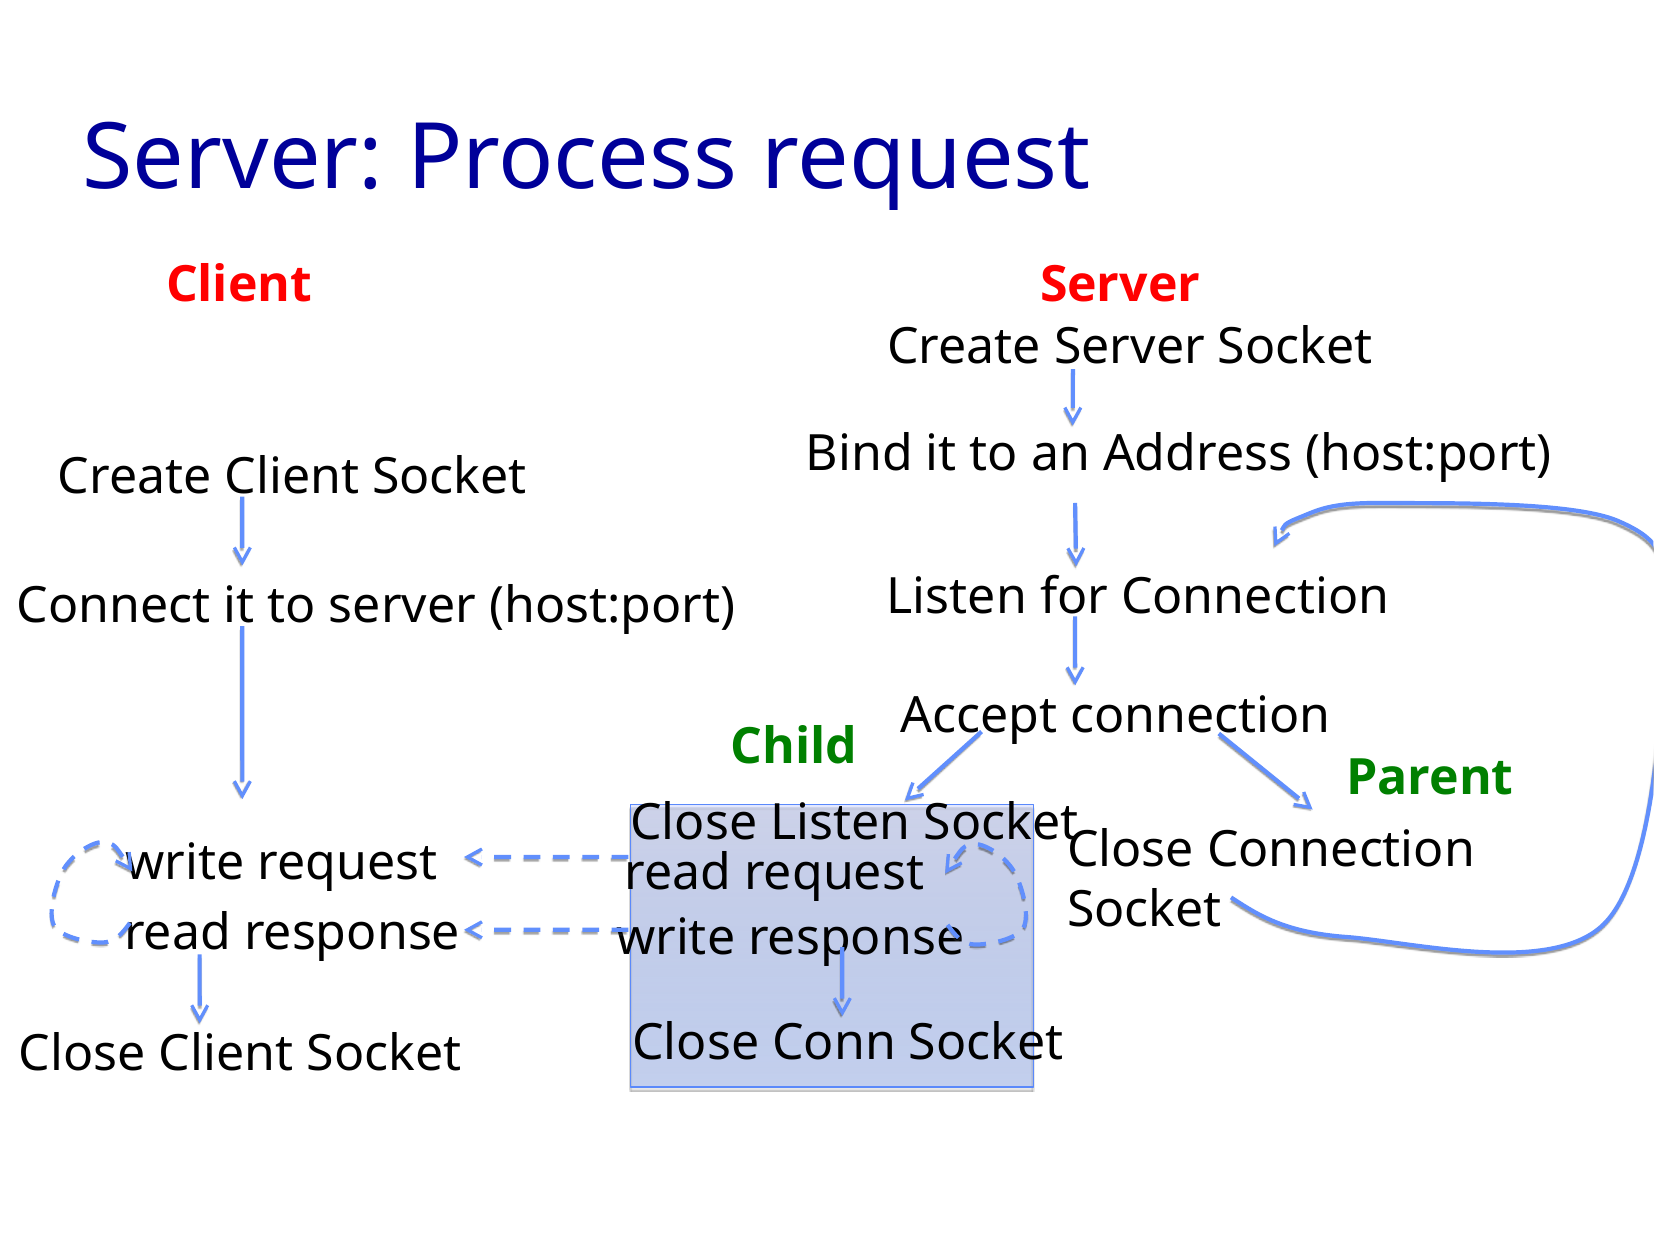

# Server: Process request
Client
Server
Create Server Socket
Bind it to an Address (host:port)
Create Client Socket
Listen for Connection
Connect it to server (host:port)
Accept connection
Child
Parent
Close Listen Socket
Close Connection Socket
write request
read request
read response
write response
Close Conn Socket
Close Client Socket